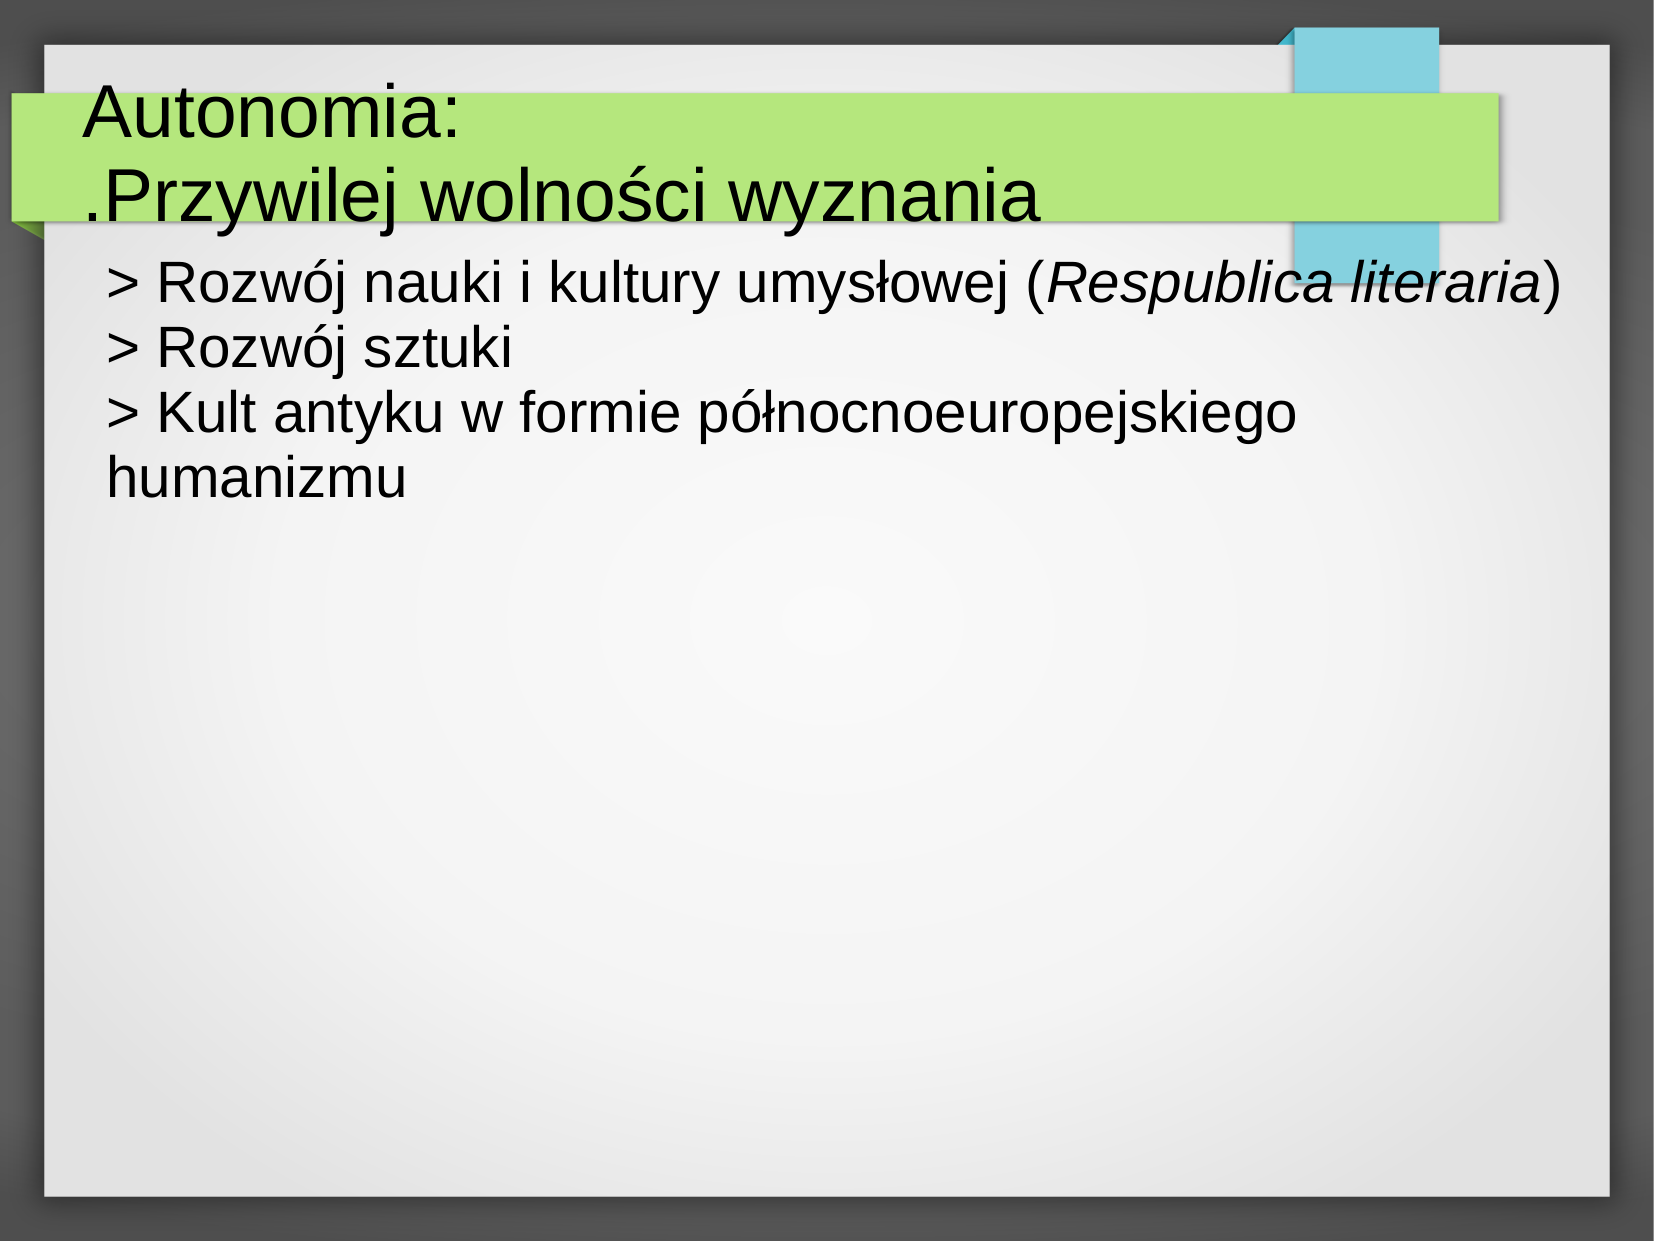

# Autonomia: .Przywilej wolności wyznania
> Rozwój nauki i kultury umysłowej (Respublica literaria)
> Rozwój sztuki
> Kult antyku w formie północnoeuropejskiego humanizmu